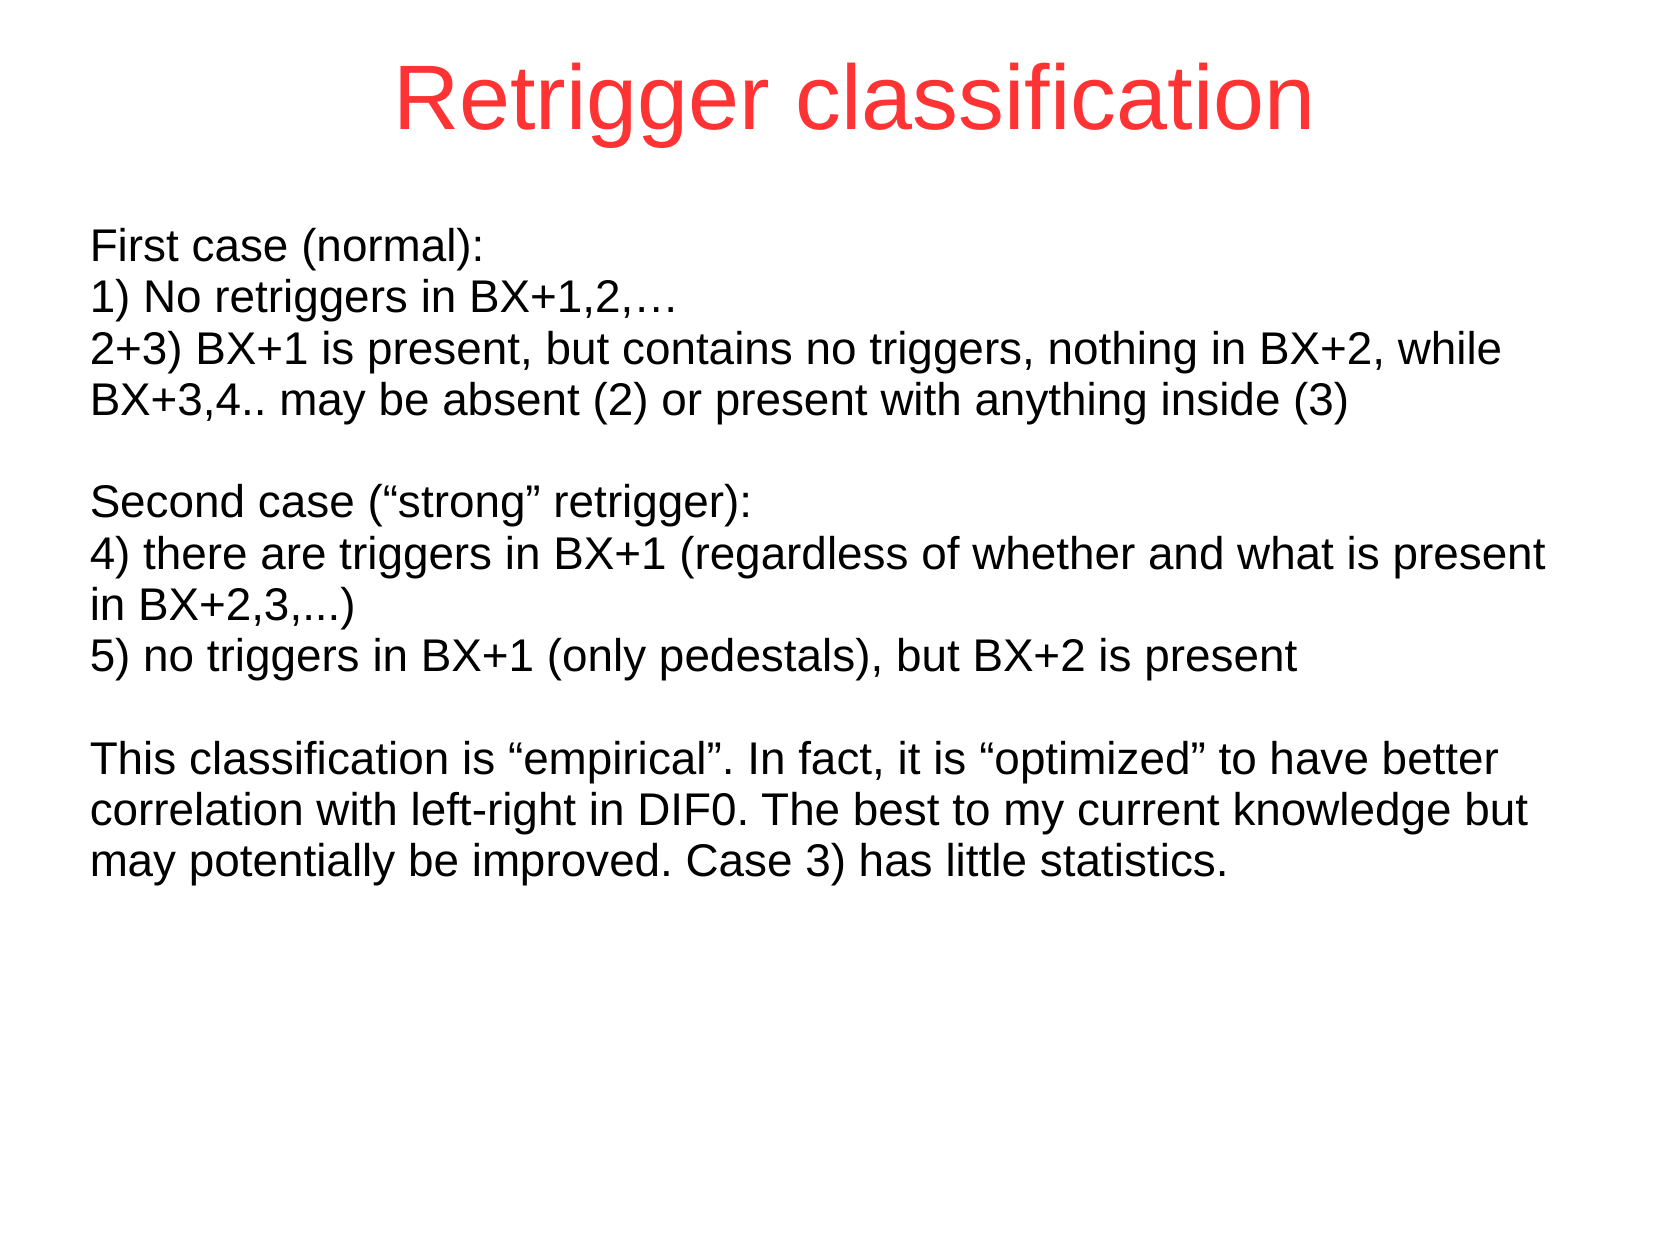

# Retrigger classification
First case (normal):
1) No retriggers in BX+1,2,…
2+3) BX+1 is present, but contains no triggers, nothing in BX+2, while BX+3,4.. may be absent (2) or present with anything inside (3)
Second case (“strong” retrigger):
4) there are triggers in BX+1 (regardless of whether and what is present in BX+2,3,...)
5) no triggers in BX+1 (only pedestals), but BX+2 is present
This classification is “empirical”. In fact, it is “optimized” to have better correlation with left-right in DIF0. The best to my current knowledge but may potentially be improved. Case 3) has little statistics.